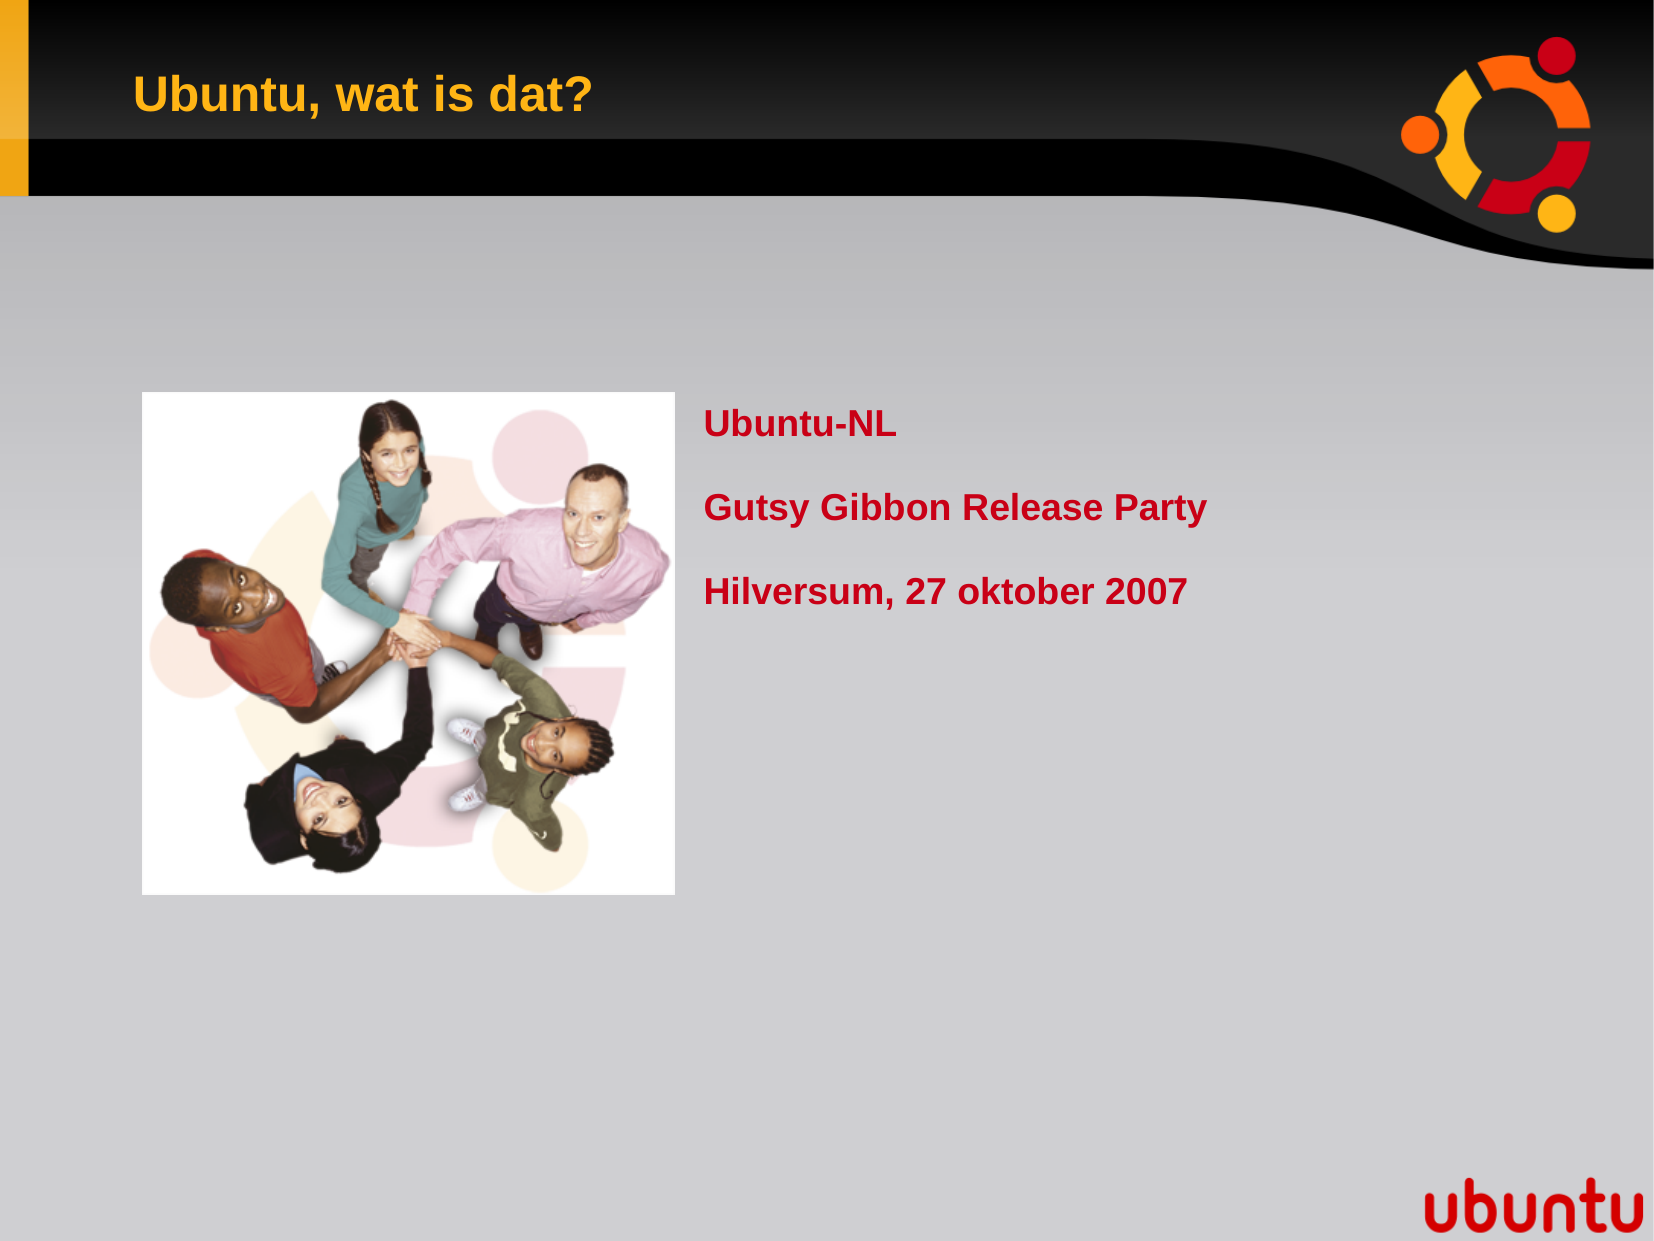

Ubuntu, wat is dat?
Ubuntu-NL
Gutsy Gibbon Release Party
Hilversum, 27 oktober 2007